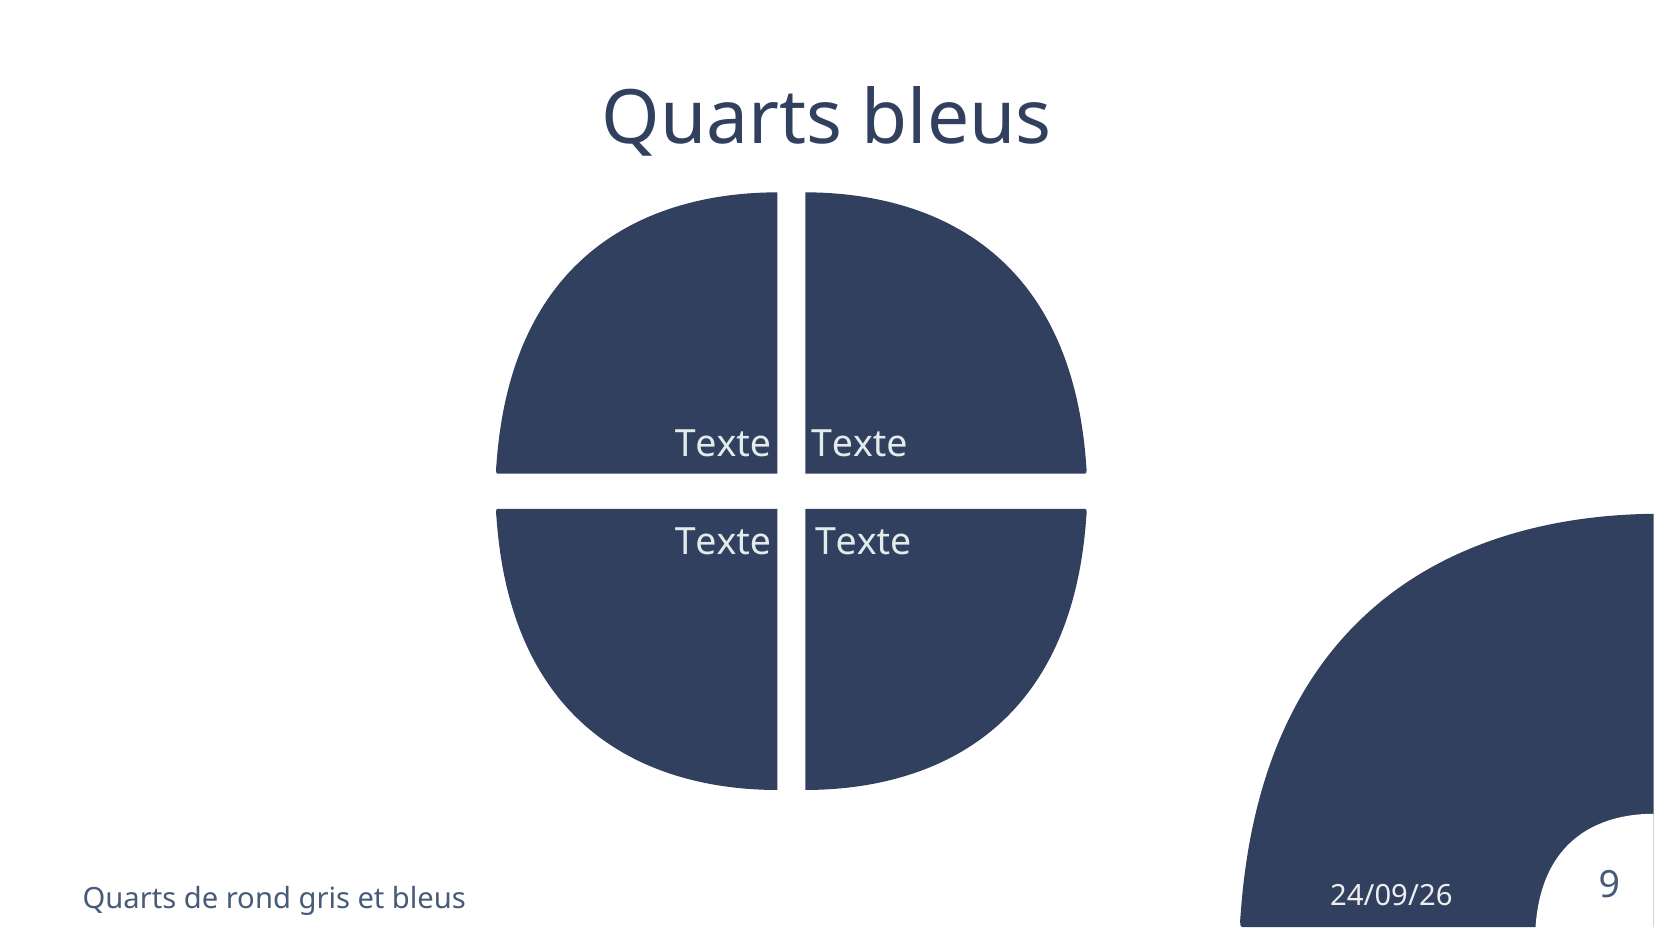

# Quarts bleus
Texte
Texte
Texte
Texte
9
Quarts de rond gris et bleus